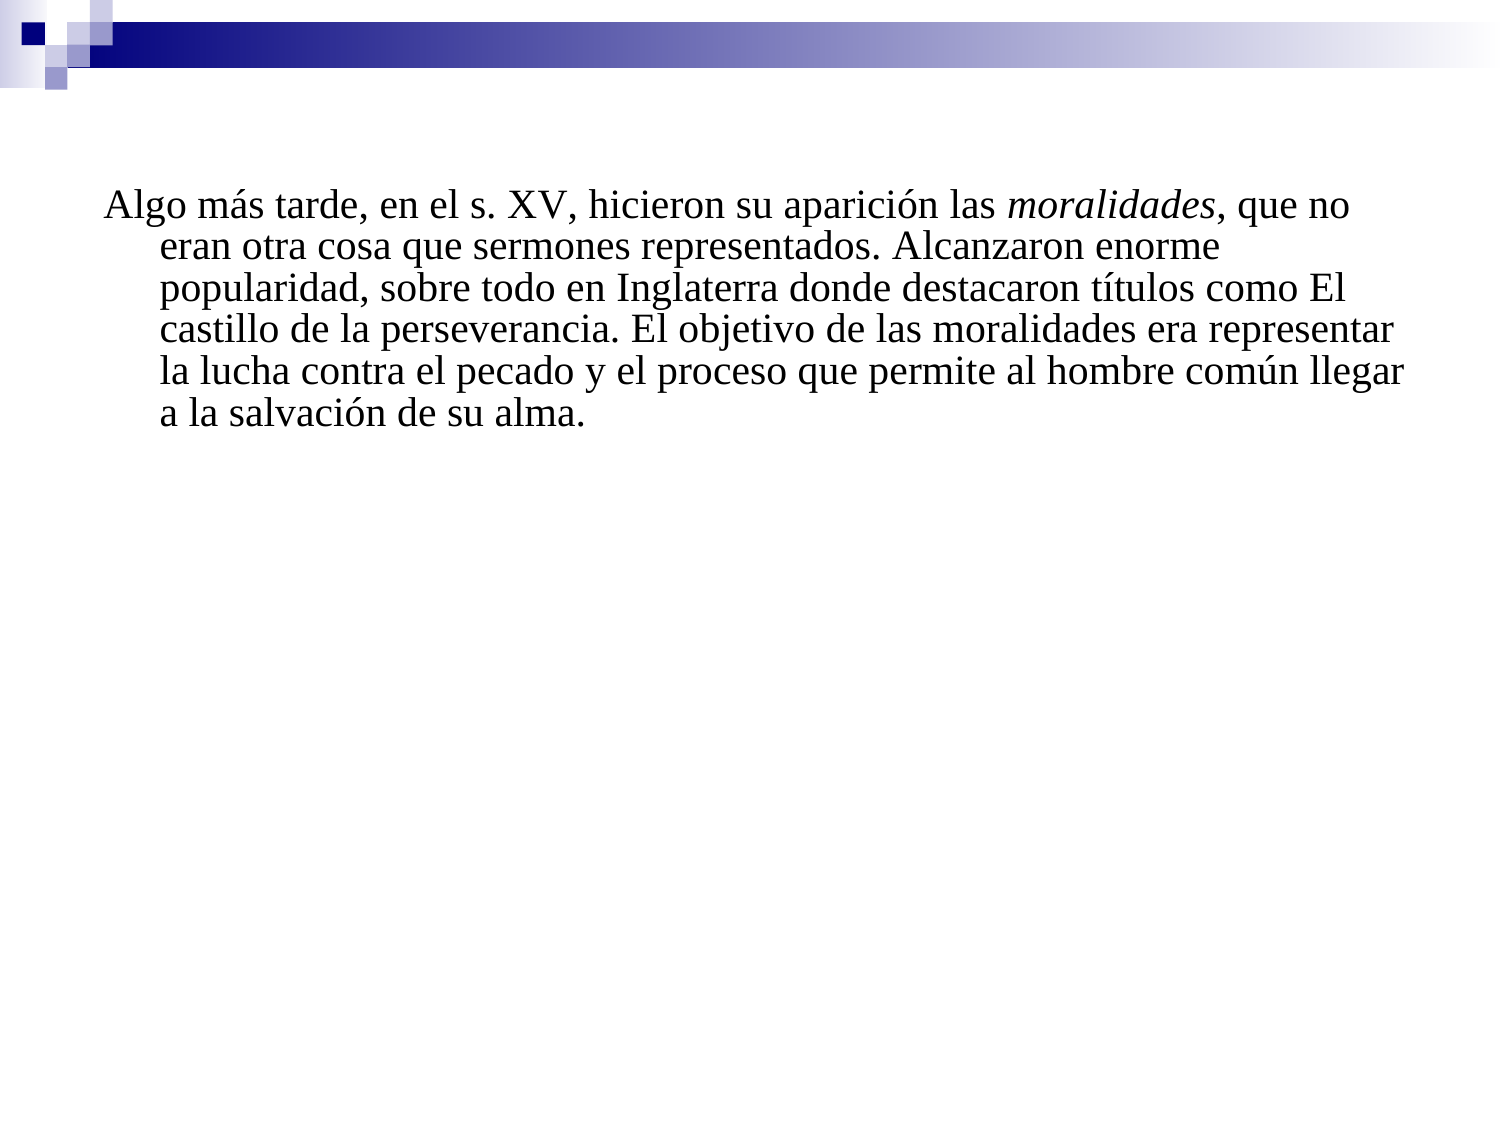

# Algo más tarde, en el s. XV, hicieron su aparición las moralidades, que no eran otra cosa que sermones representados. Alcanzaron enorme popularidad, sobre todo en Inglaterra donde destacaron títulos como El castillo de la perseverancia. El objetivo de las moralidades era representar la lucha contra el pecado y el proceso que permite al hombre común llegar a la salvación de su alma.